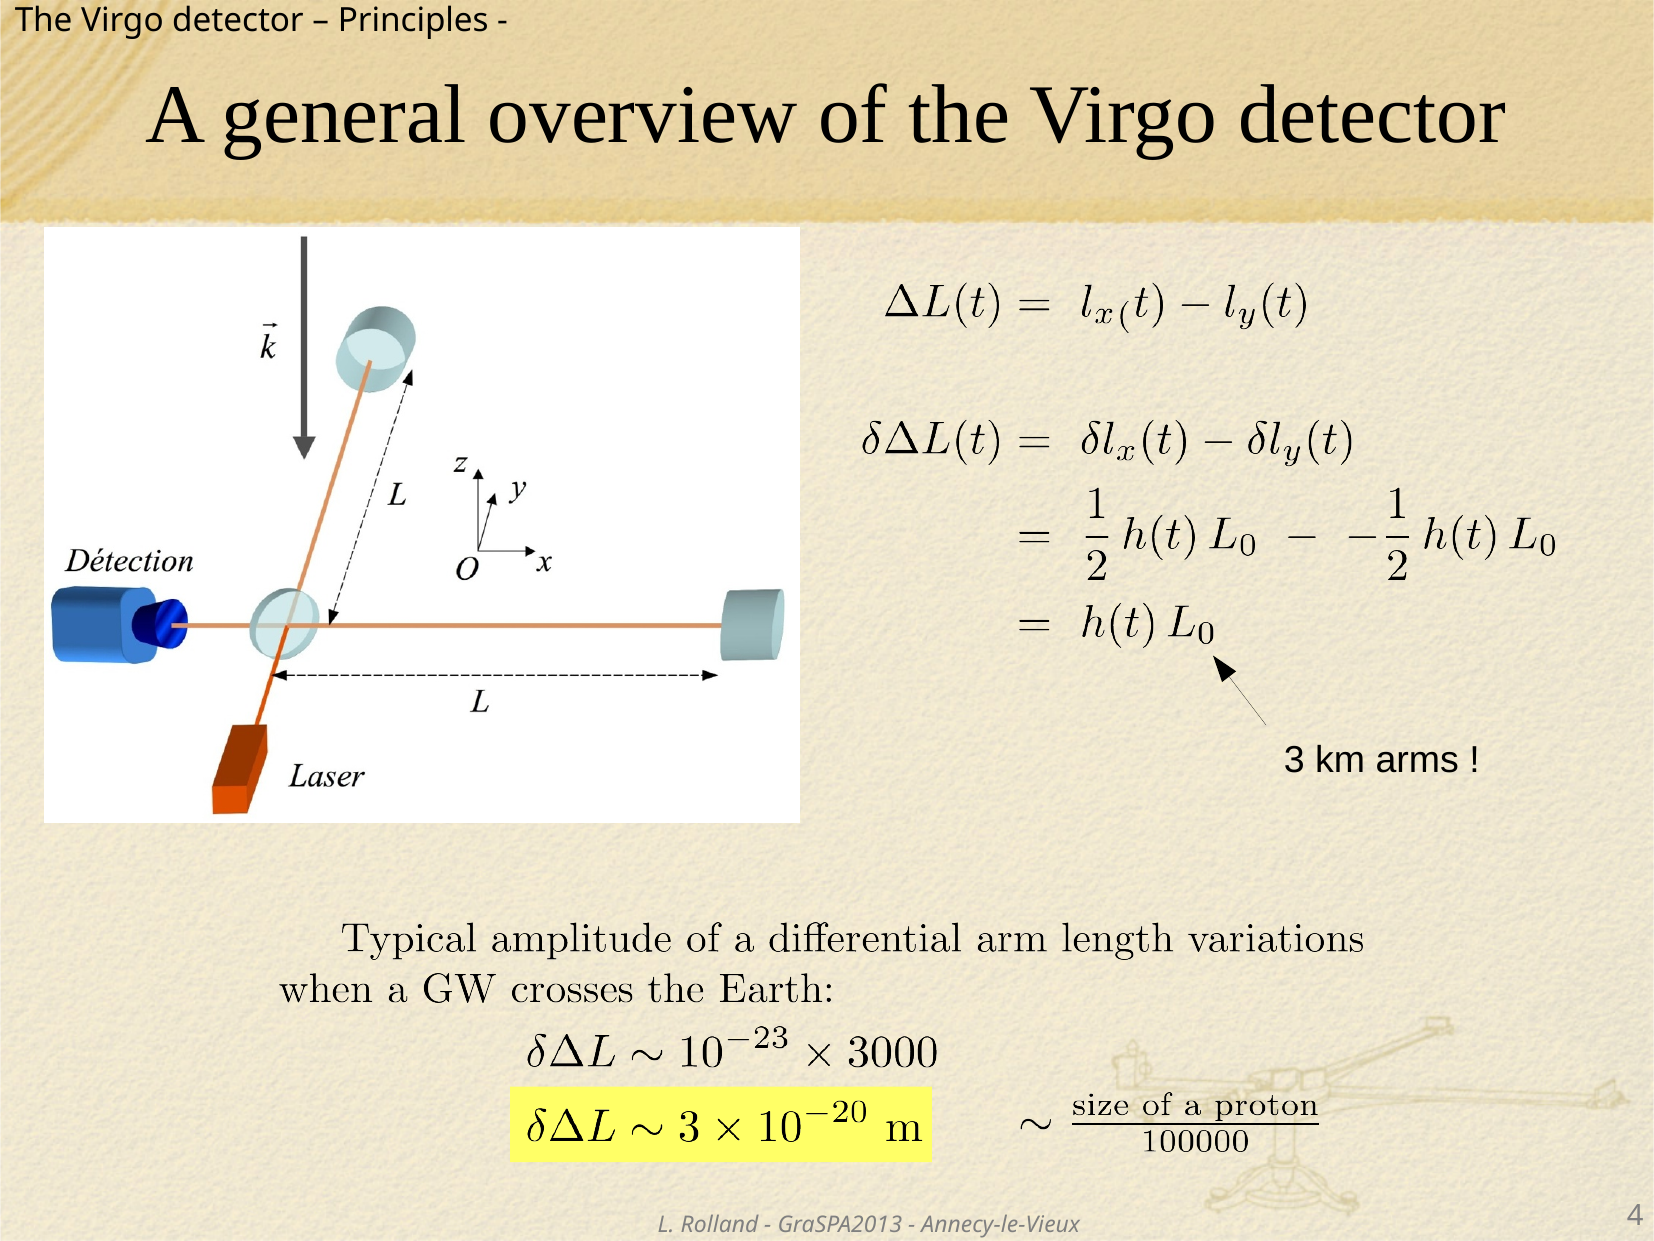

The Virgo detector – Principles -
# A general overview of the Virgo detector
3 km arms !